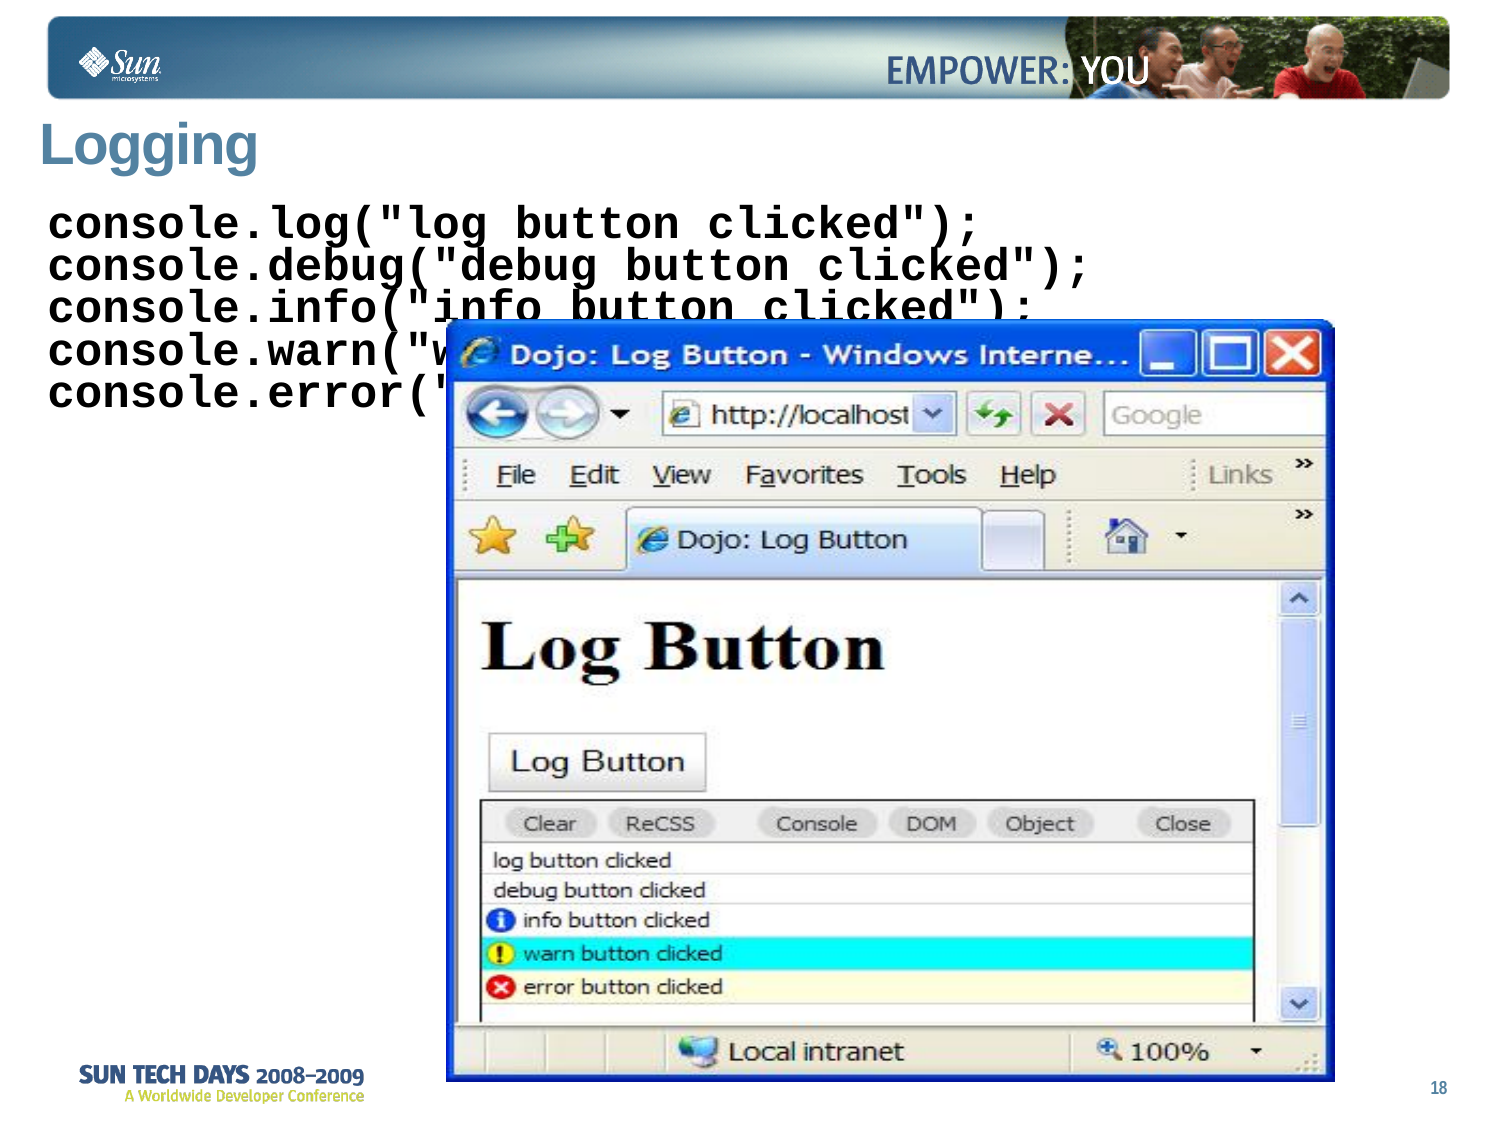

# Logging
console.log("log button clicked");
console.debug("debug button clicked");
console.info("info button clicked");
console.warn("warn button clicked");
console.error("error button clicked");